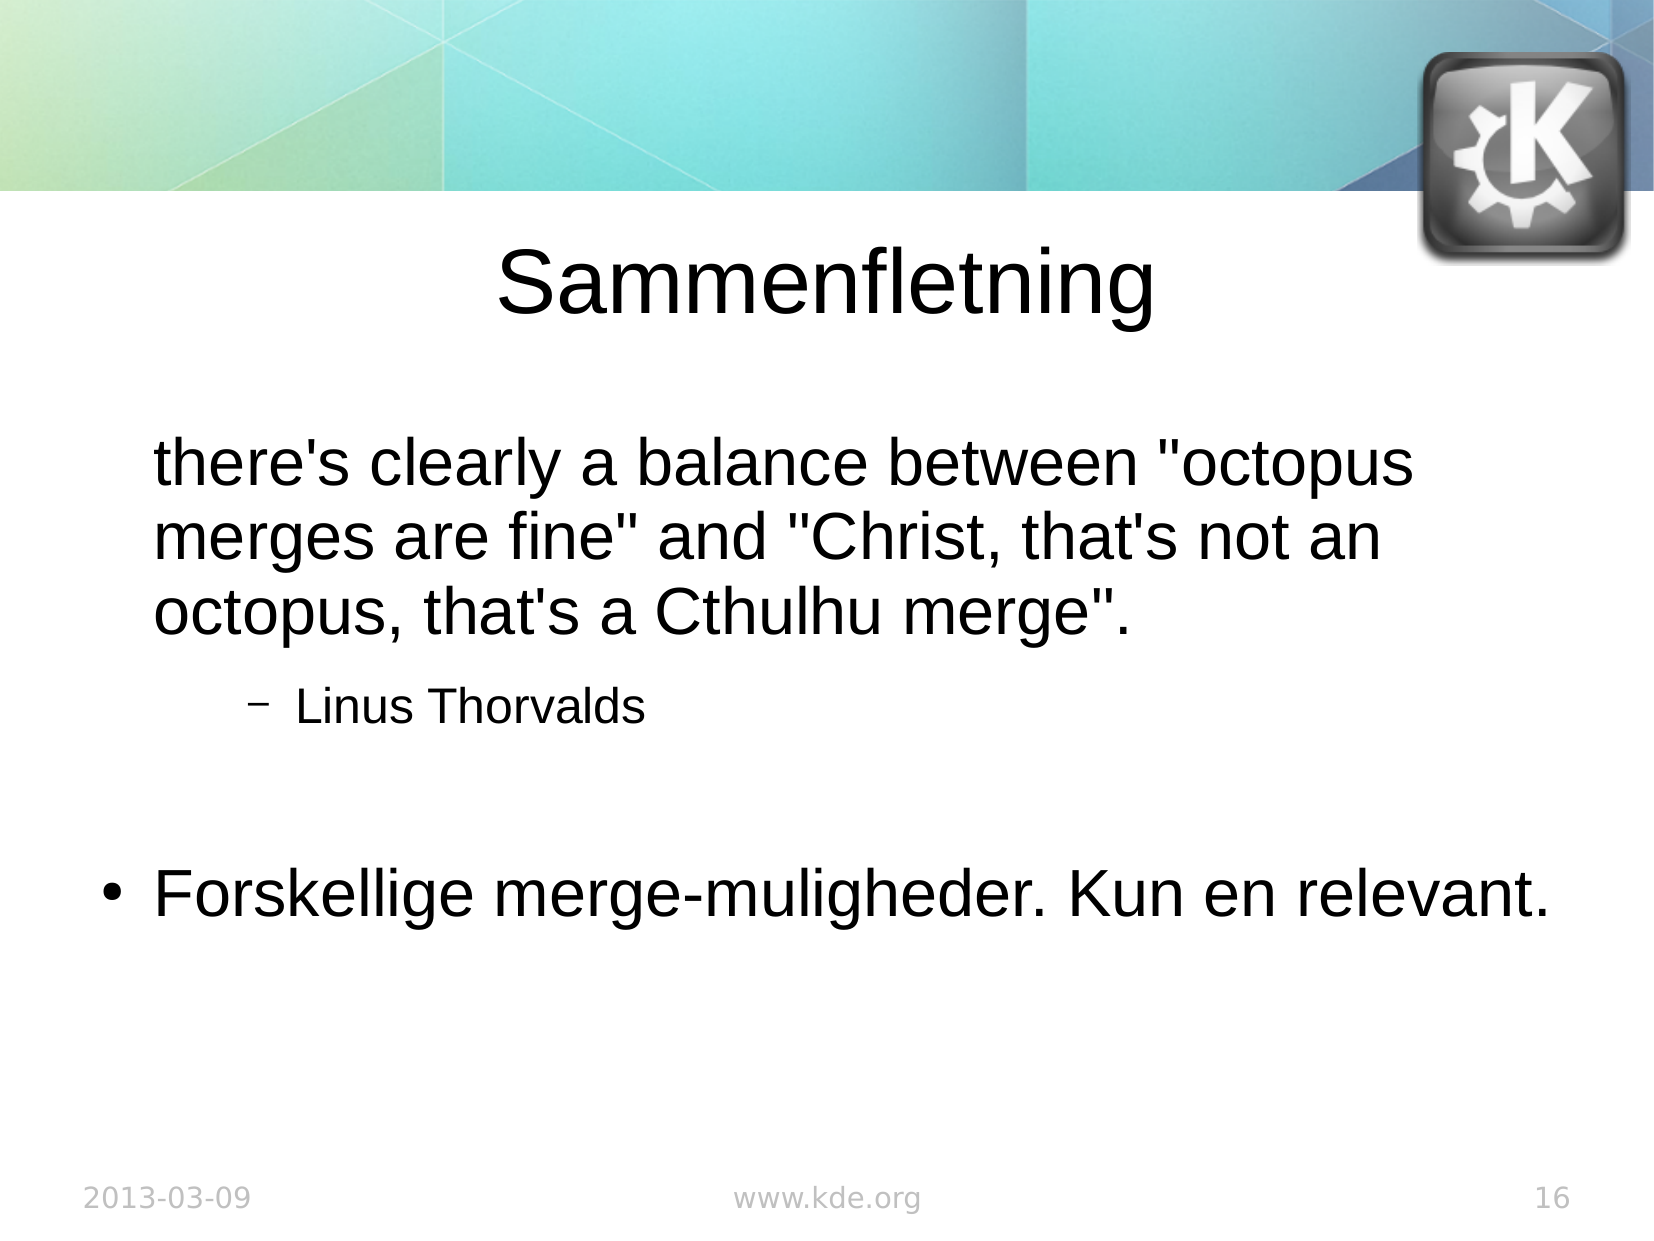

# Sammenfletning
there's clearly a balance between "octopus merges are fine" and "Christ, that's not an octopus, that's a Cthulhu merge".
Linus Thorvalds
Forskellige merge-muligheder. Kun en relevant.
2013-03-09
www.kde.org
16